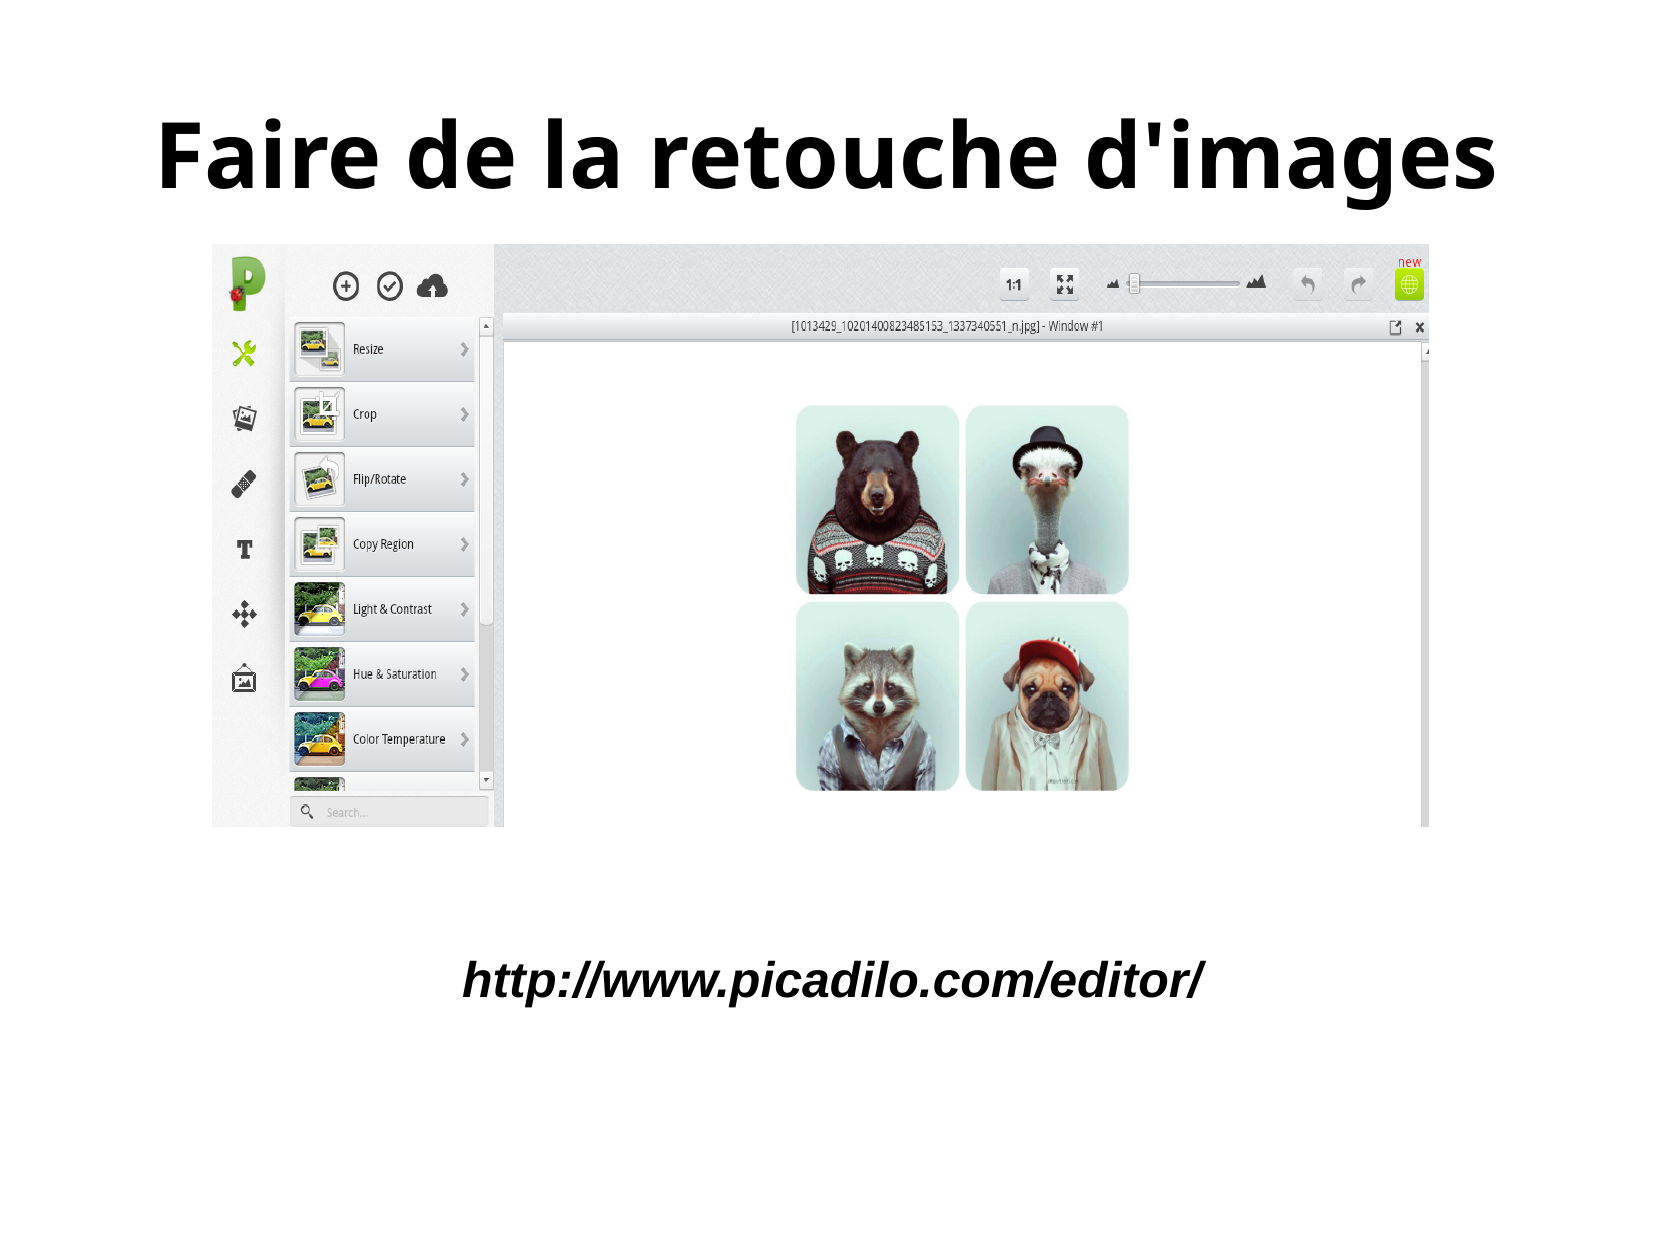

# Faire de la retouche d'images
http://www.picadilo.com/editor/